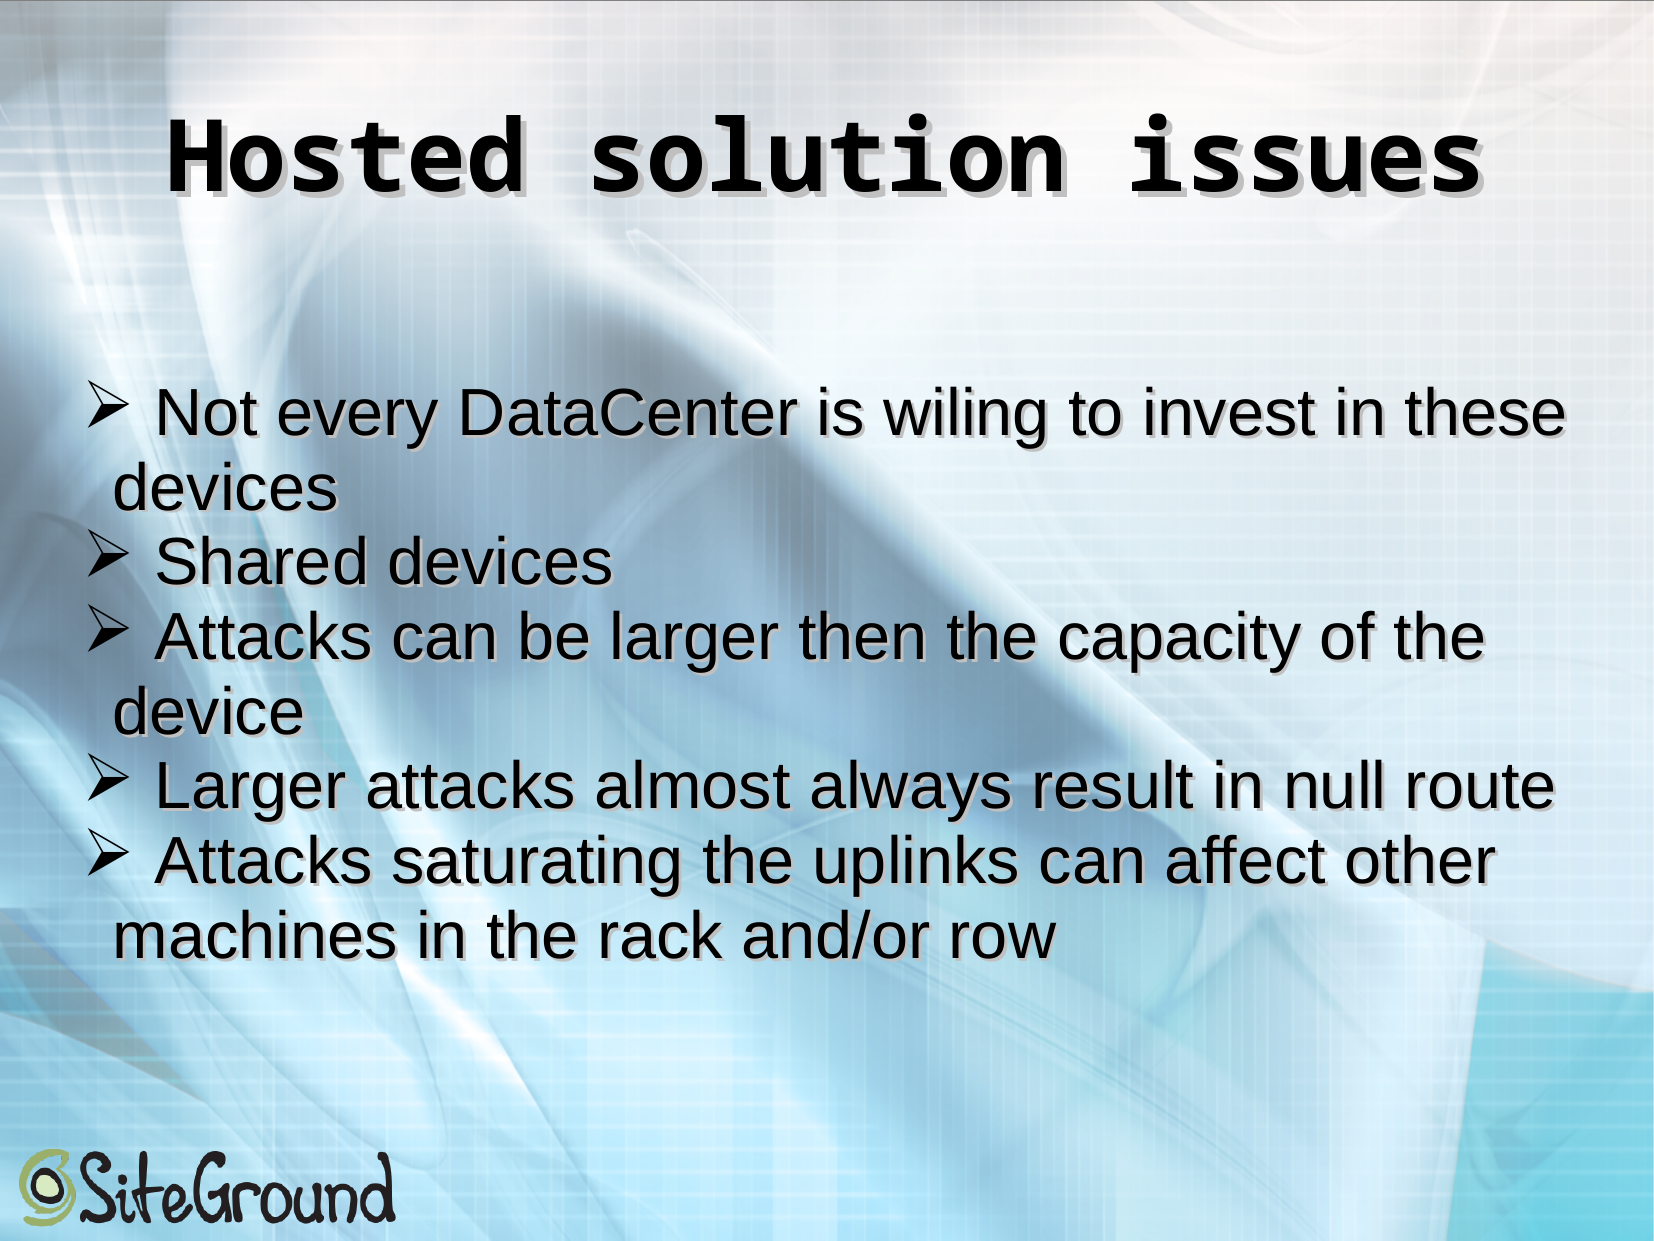

# Hosted solution issues
 Not every DataCenter is wiling to invest in these devices
 Shared devices
 Attacks can be larger then the capacity of the device
 Larger attacks almost always result in null route
 Attacks saturating the uplinks can affect other machines in the rack and/or row